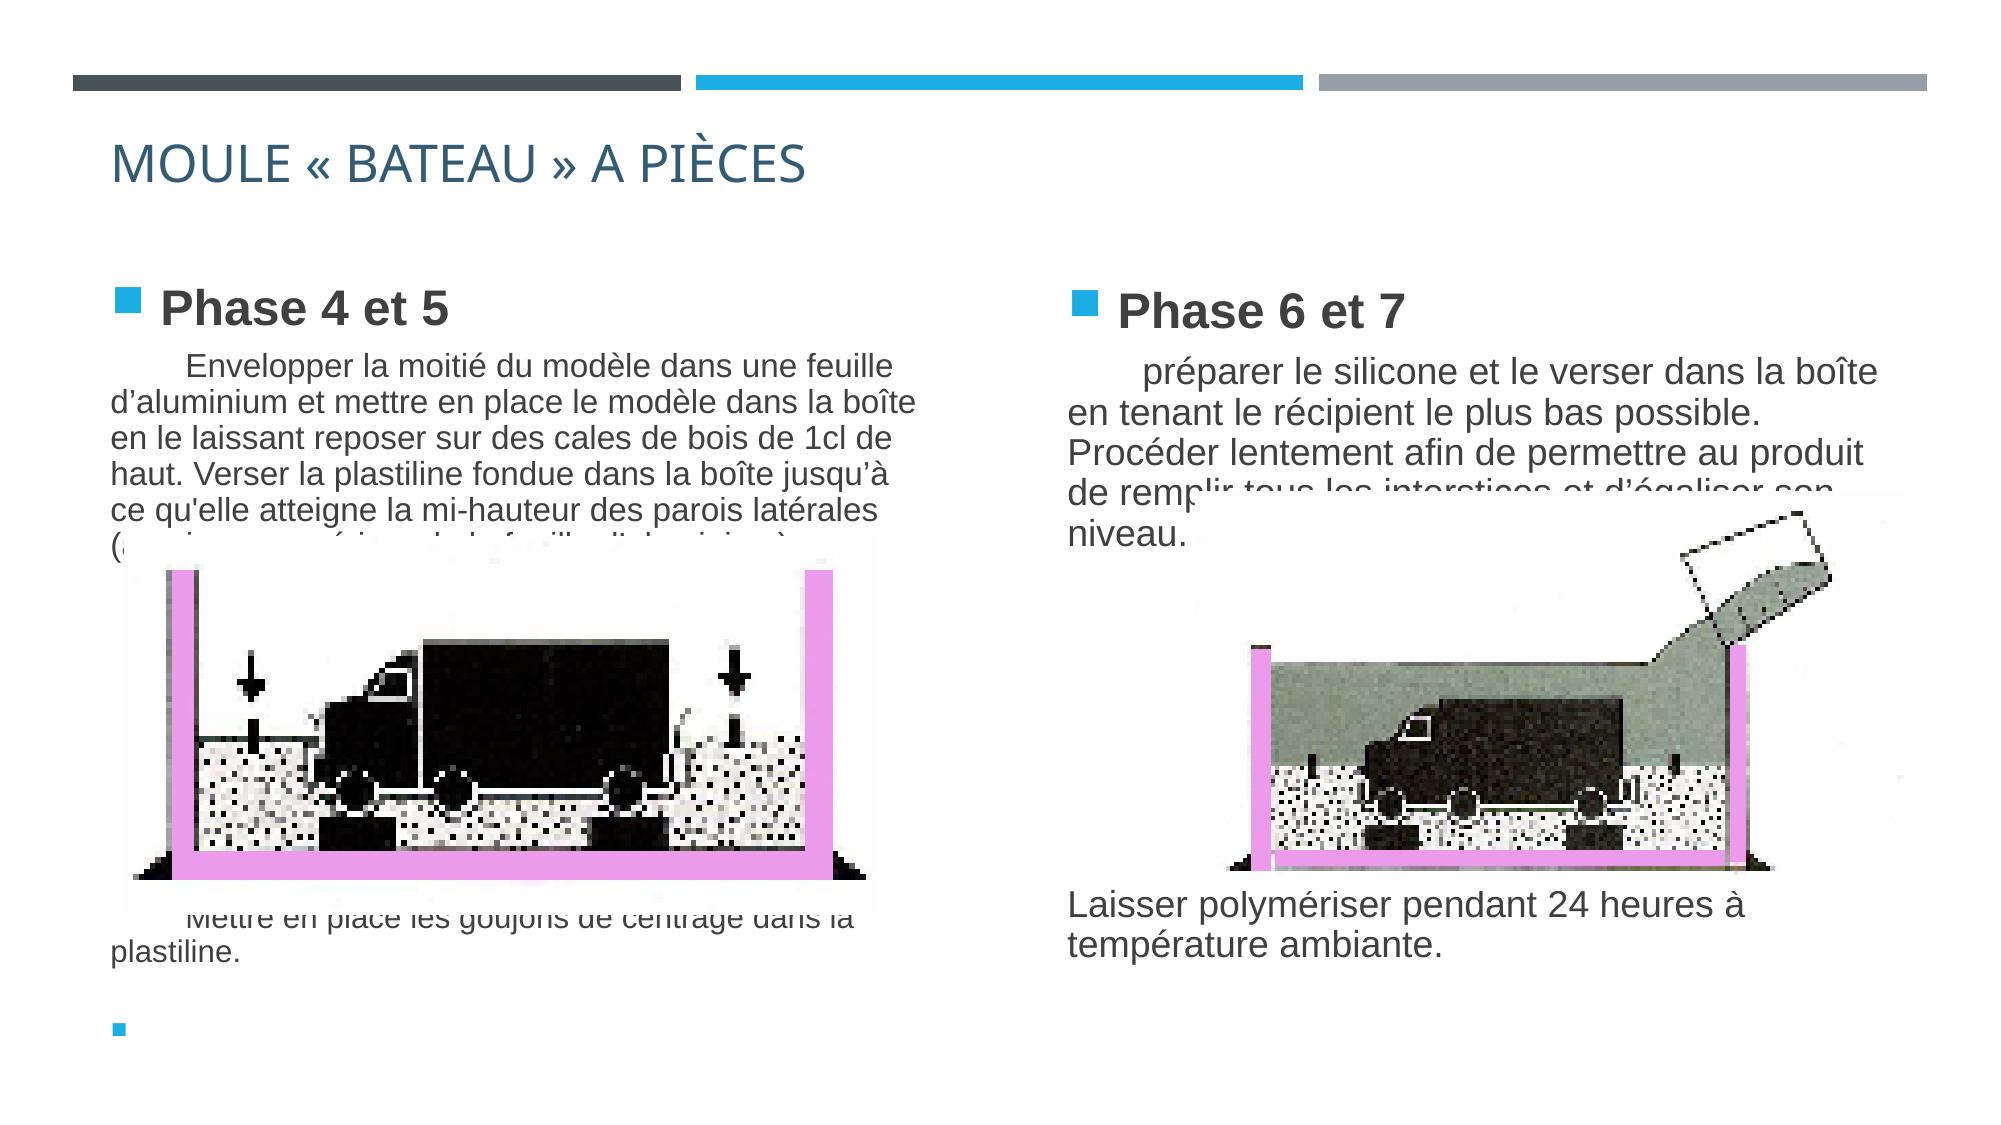

Phase 6 et 7
	préparer le silicone et le verser dans la boîte en tenant le récipient le plus bas possible. Procéder lentement afin de permettre au produit de remplir tous les interstices et d’égaliser son niveau.
Laisser polymériser pendant 24 heures à température ambiante.
# Moule « bateau » A pièces
Phase 4 et 5
	Envelopper la moitié du modèle dans une feuille d’aluminium et mettre en place le modèle dans la boîte en le laissant reposer sur des cales de bois de 1cl de haut. Verser la plastiline fondue dans la boîte jusqu’à ce qu'elle atteigne la mi-hauteur des parois latérales (au niveau supérieur de la feuille d’aluminium)
	Mettre en place les goujons de centrage dans la plastiline.